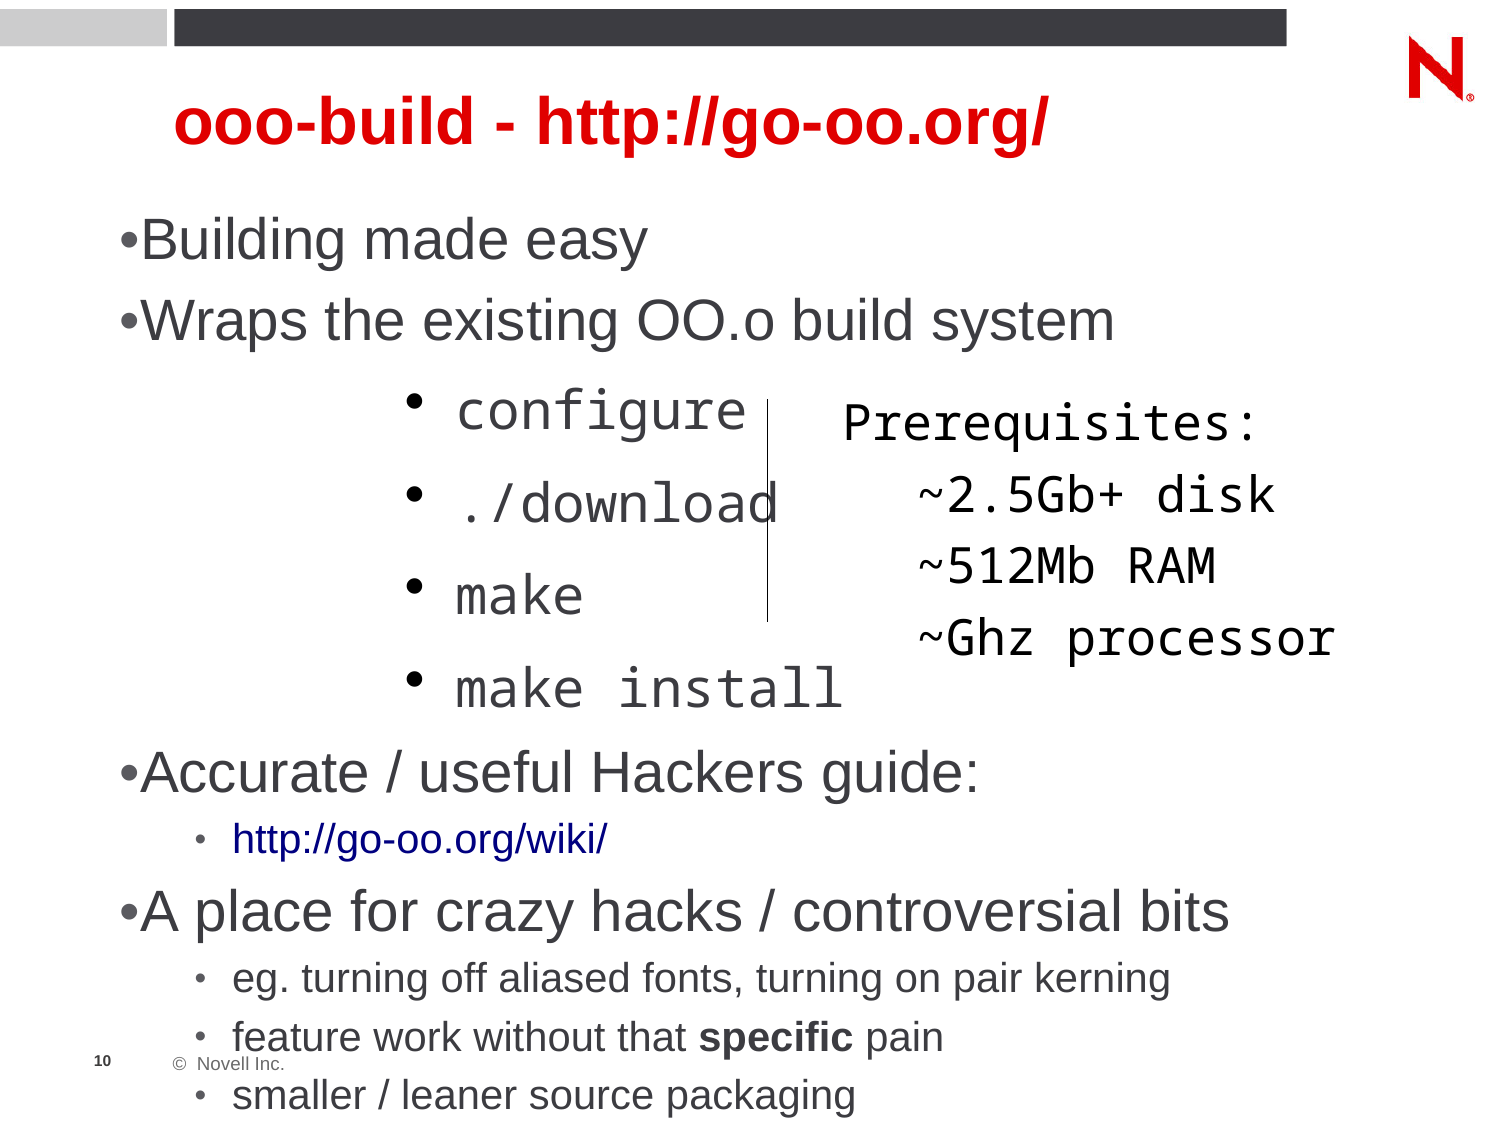

# ooo-build - http://go-oo.org/
Building made easy
Wraps the existing OO.o build system
configure
./download
make
make install
Accurate / useful Hackers guide:
http://go-oo.org/wiki/
A place for crazy hacks / controversial bits
eg. turning off aliased fonts, turning on pair kerning
feature work without that specific pain
smaller / leaner source packaging
Prerequisites:
	~2.5Gb+ disk
	~512Mb RAM
	~Ghz processor